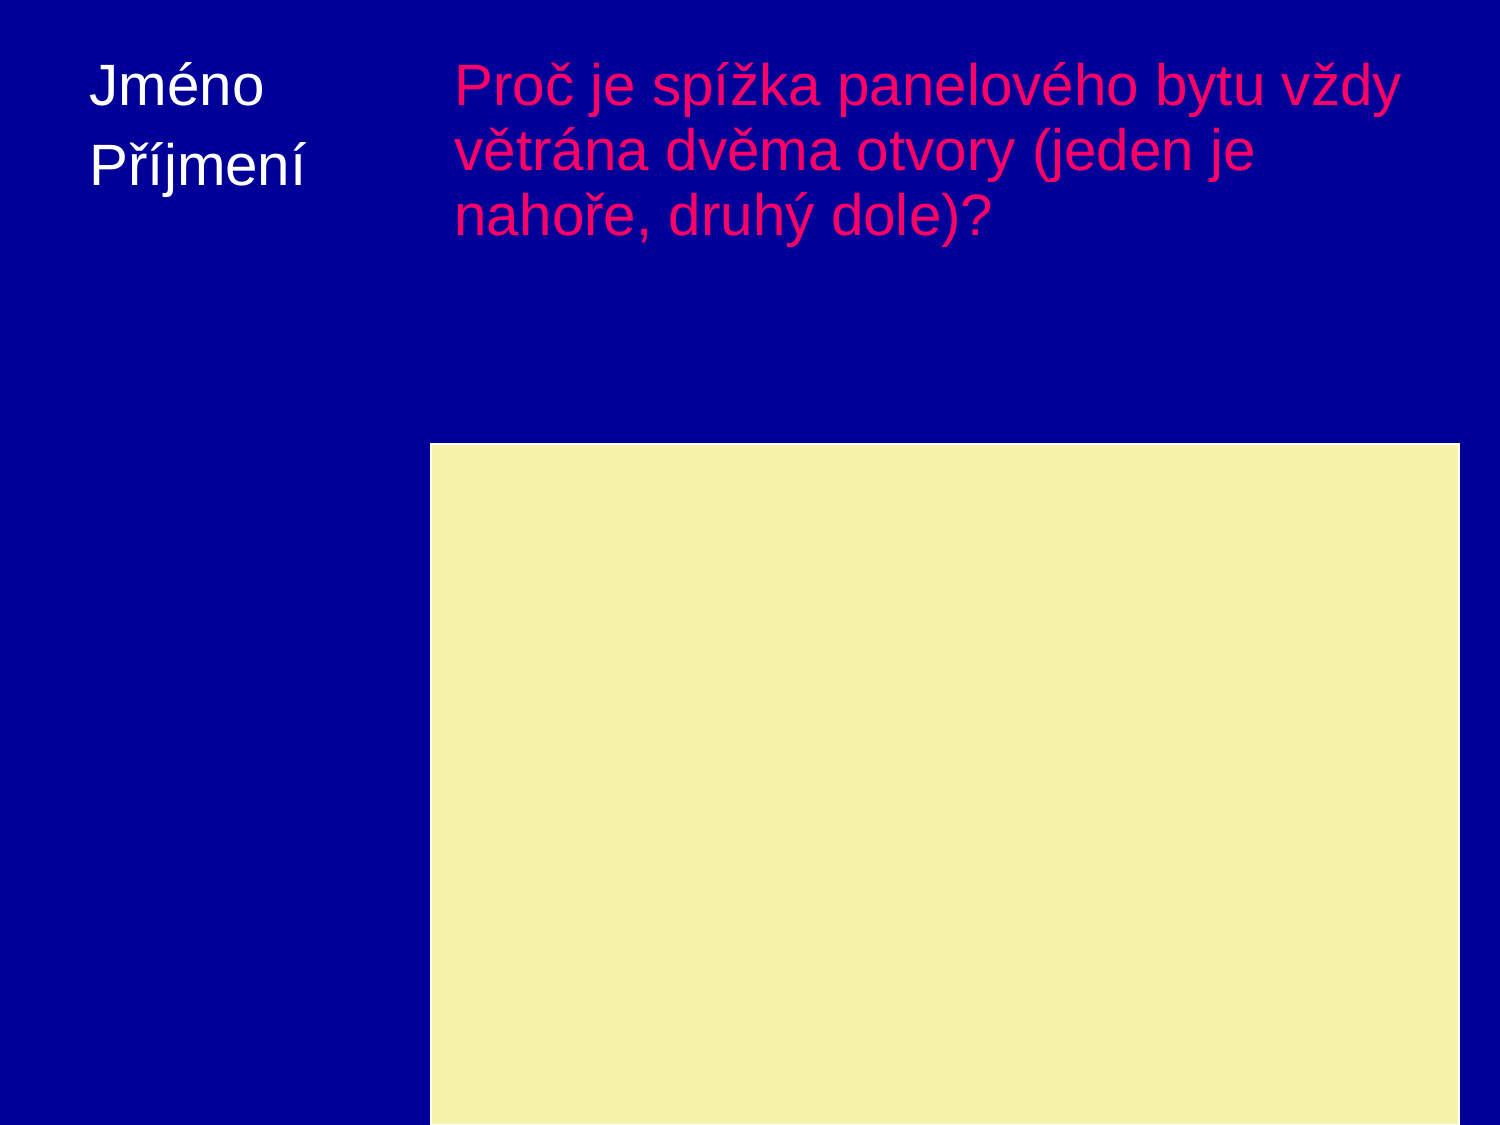

Jméno
Příjmení
Proč je spížka panelového bytu vždy větrána dvěma otvory (jeden je nahoře, druhý dole)?
Umožňují cirkulací vzduchu lepší větrání.
Horním otvorem vystupuje teplejší vzduch ven, na jeho místo přichází zespodu vzduch chladnější.